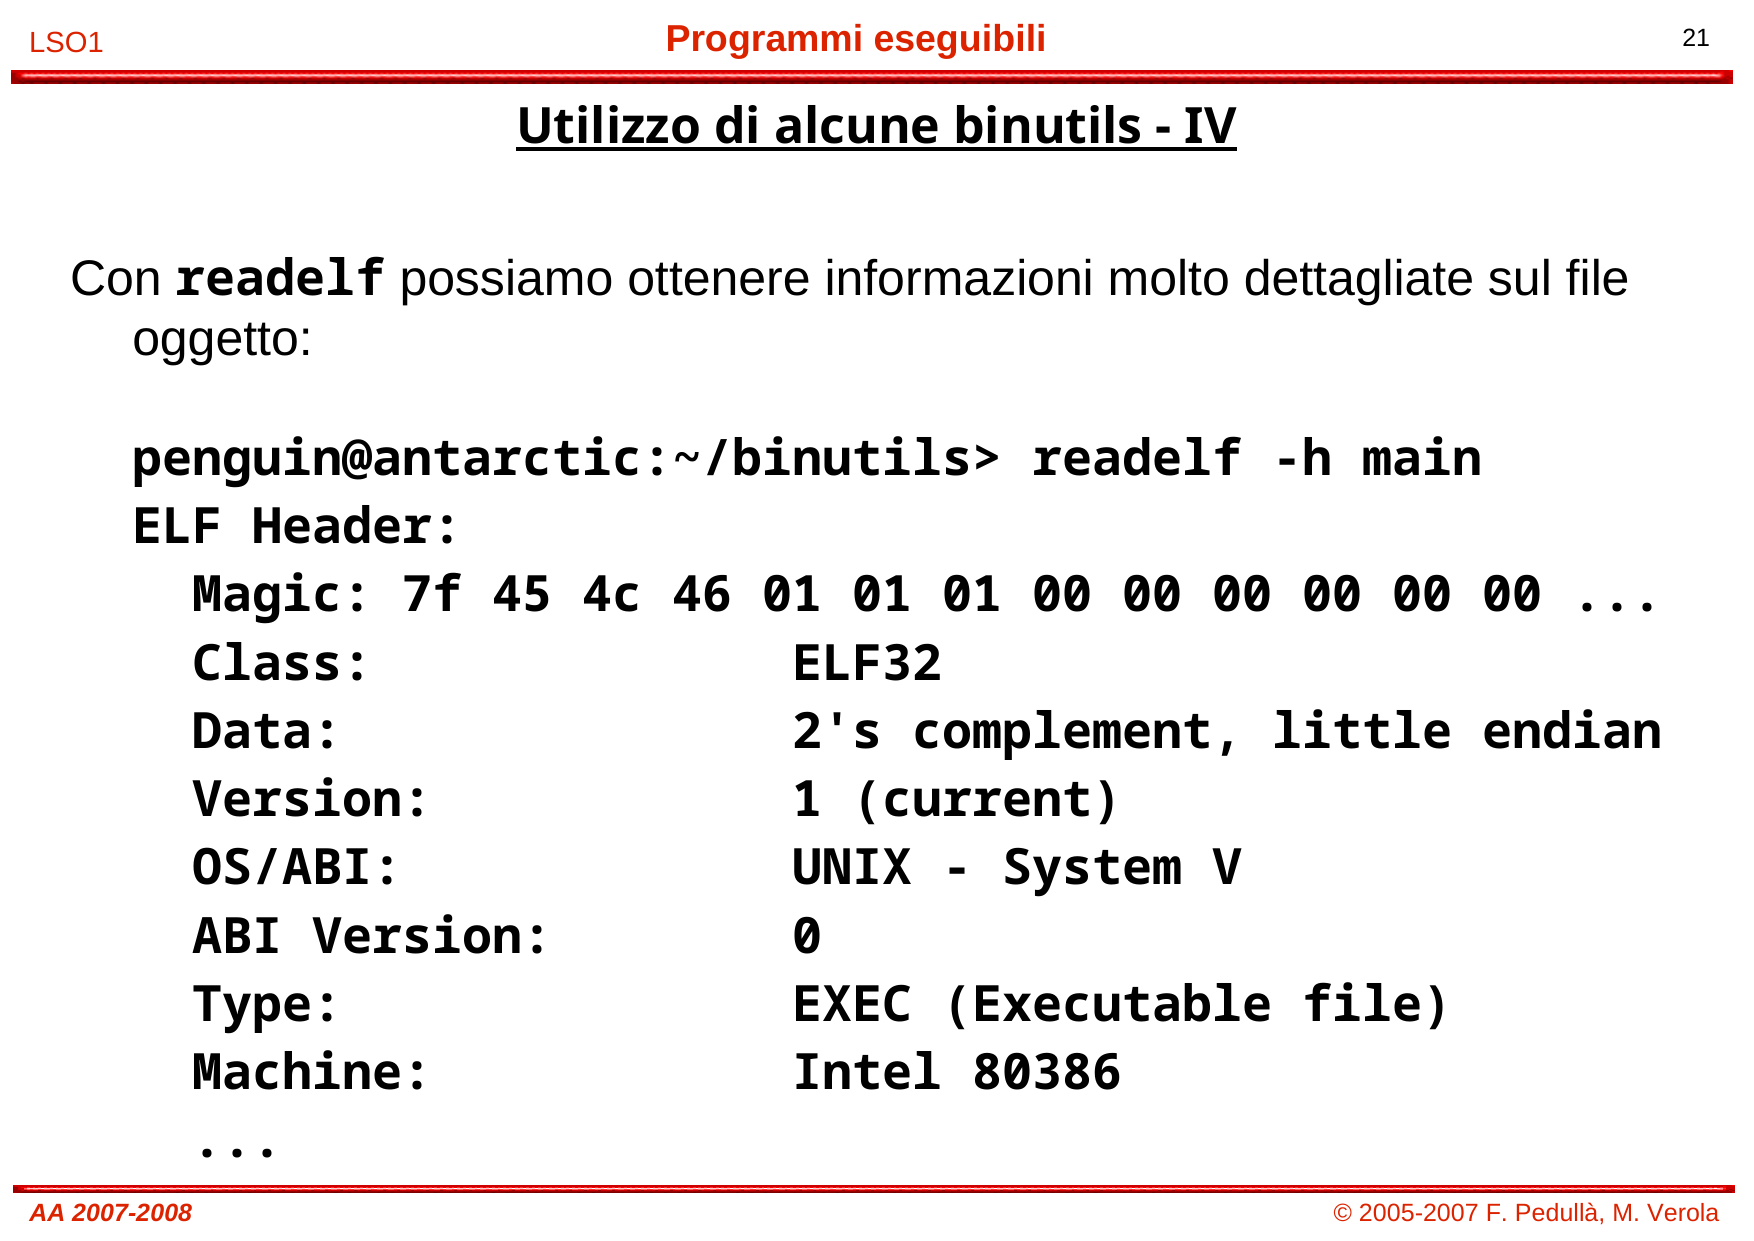

# Utilizzo di alcune binutils - IV
Con readelf possiamo ottenere informazioni molto dettagliate sul file oggetto:
penguin@antarctic:~/binutils> readelf -h main
ELF Header:
 Magic: 7f 45 4c 46 01 01 01 00 00 00 00 00 00 ...
 Class: ELF32
 Data: 2's complement, little endian
 Version: 1 (current)
 OS/ABI: UNIX - System V
 ABI Version: 0
 Type: EXEC (Executable file)
 Machine: Intel 80386
 ...